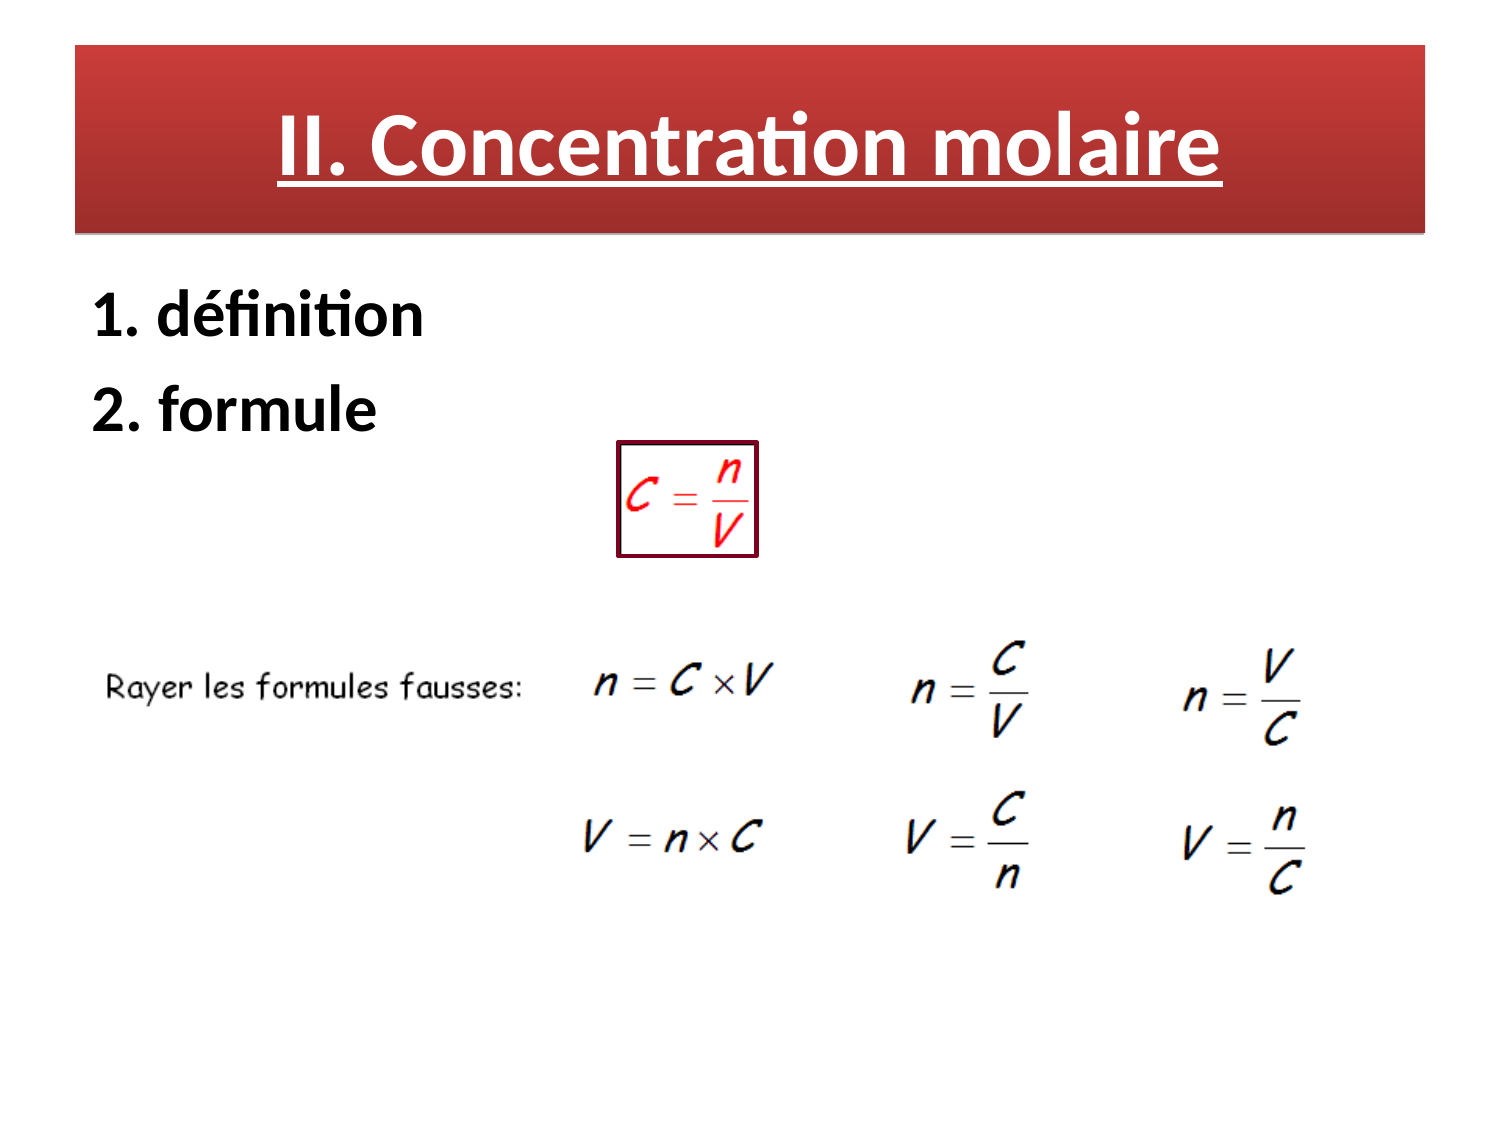

# II. Concentration molaire
1. définition
2. formule